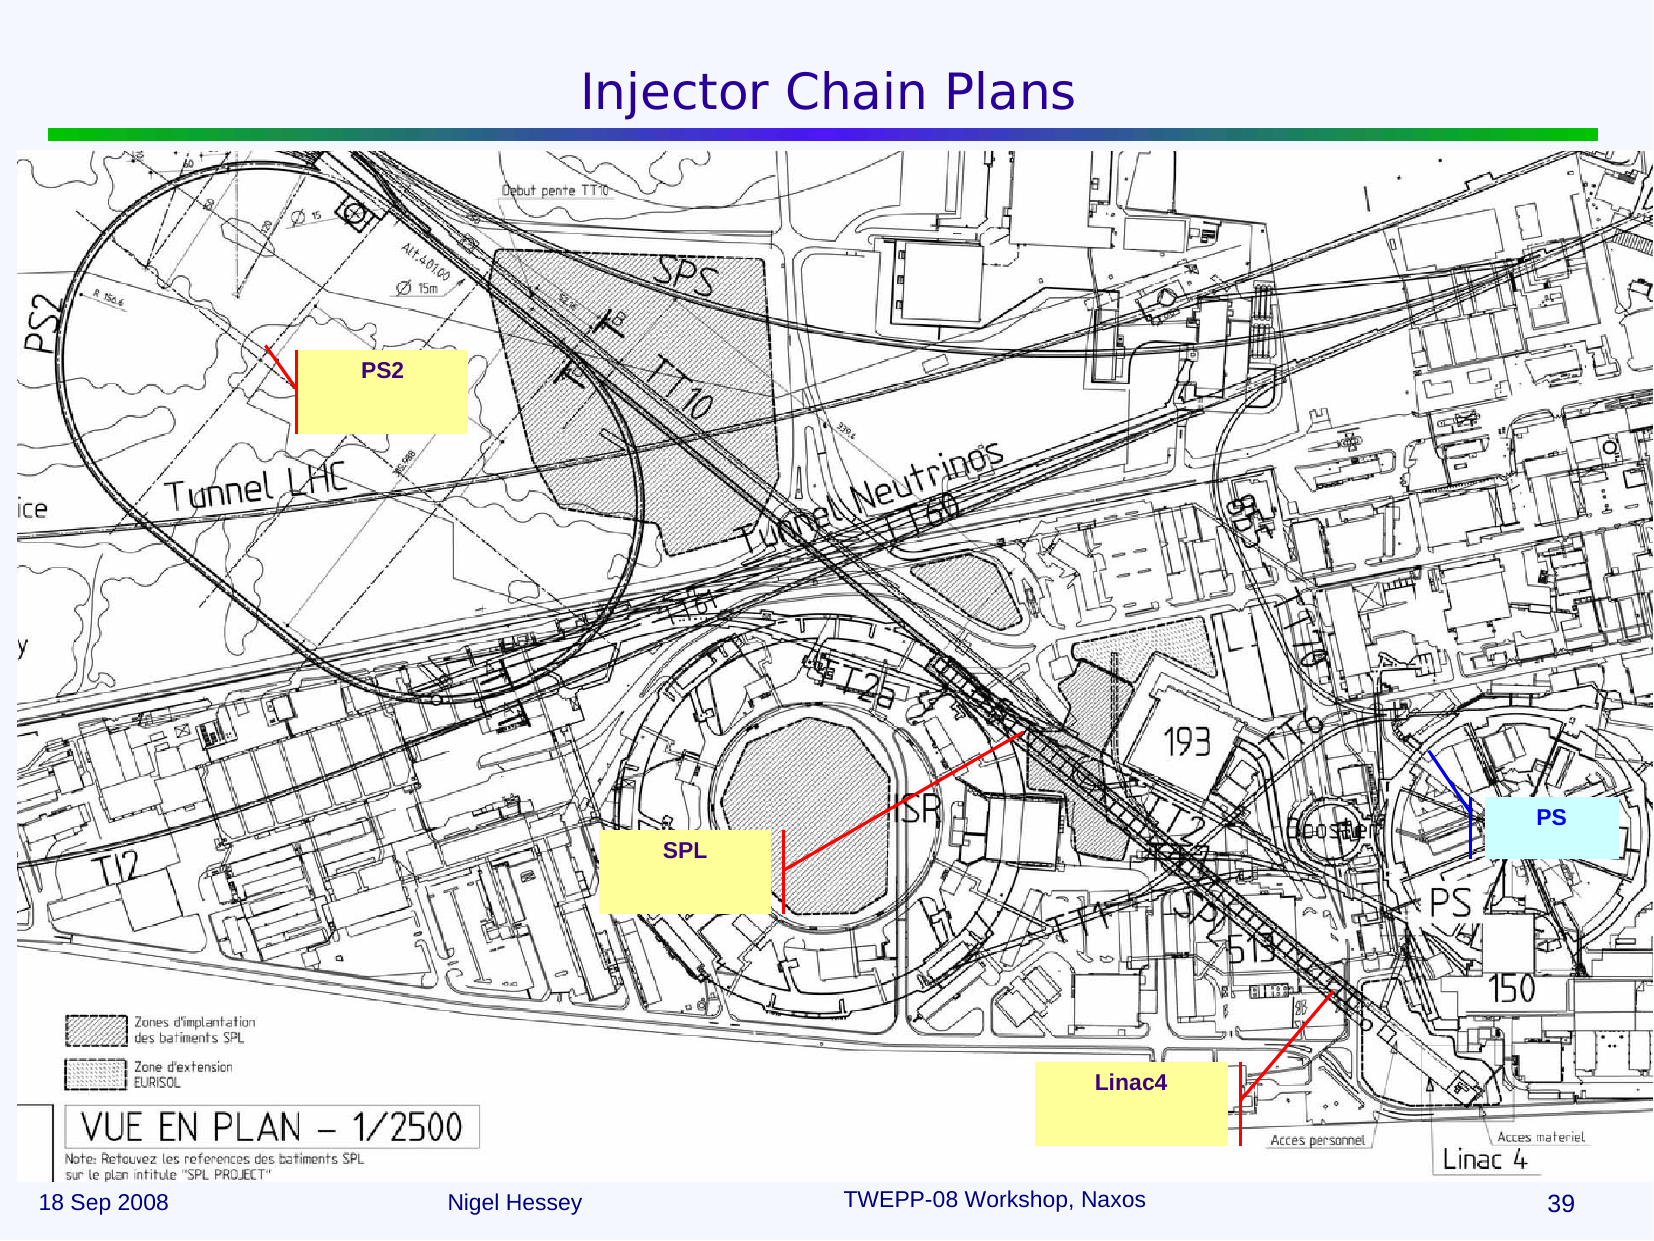

# Injector Chain Plans
PS2
PS
SPL
Linac4